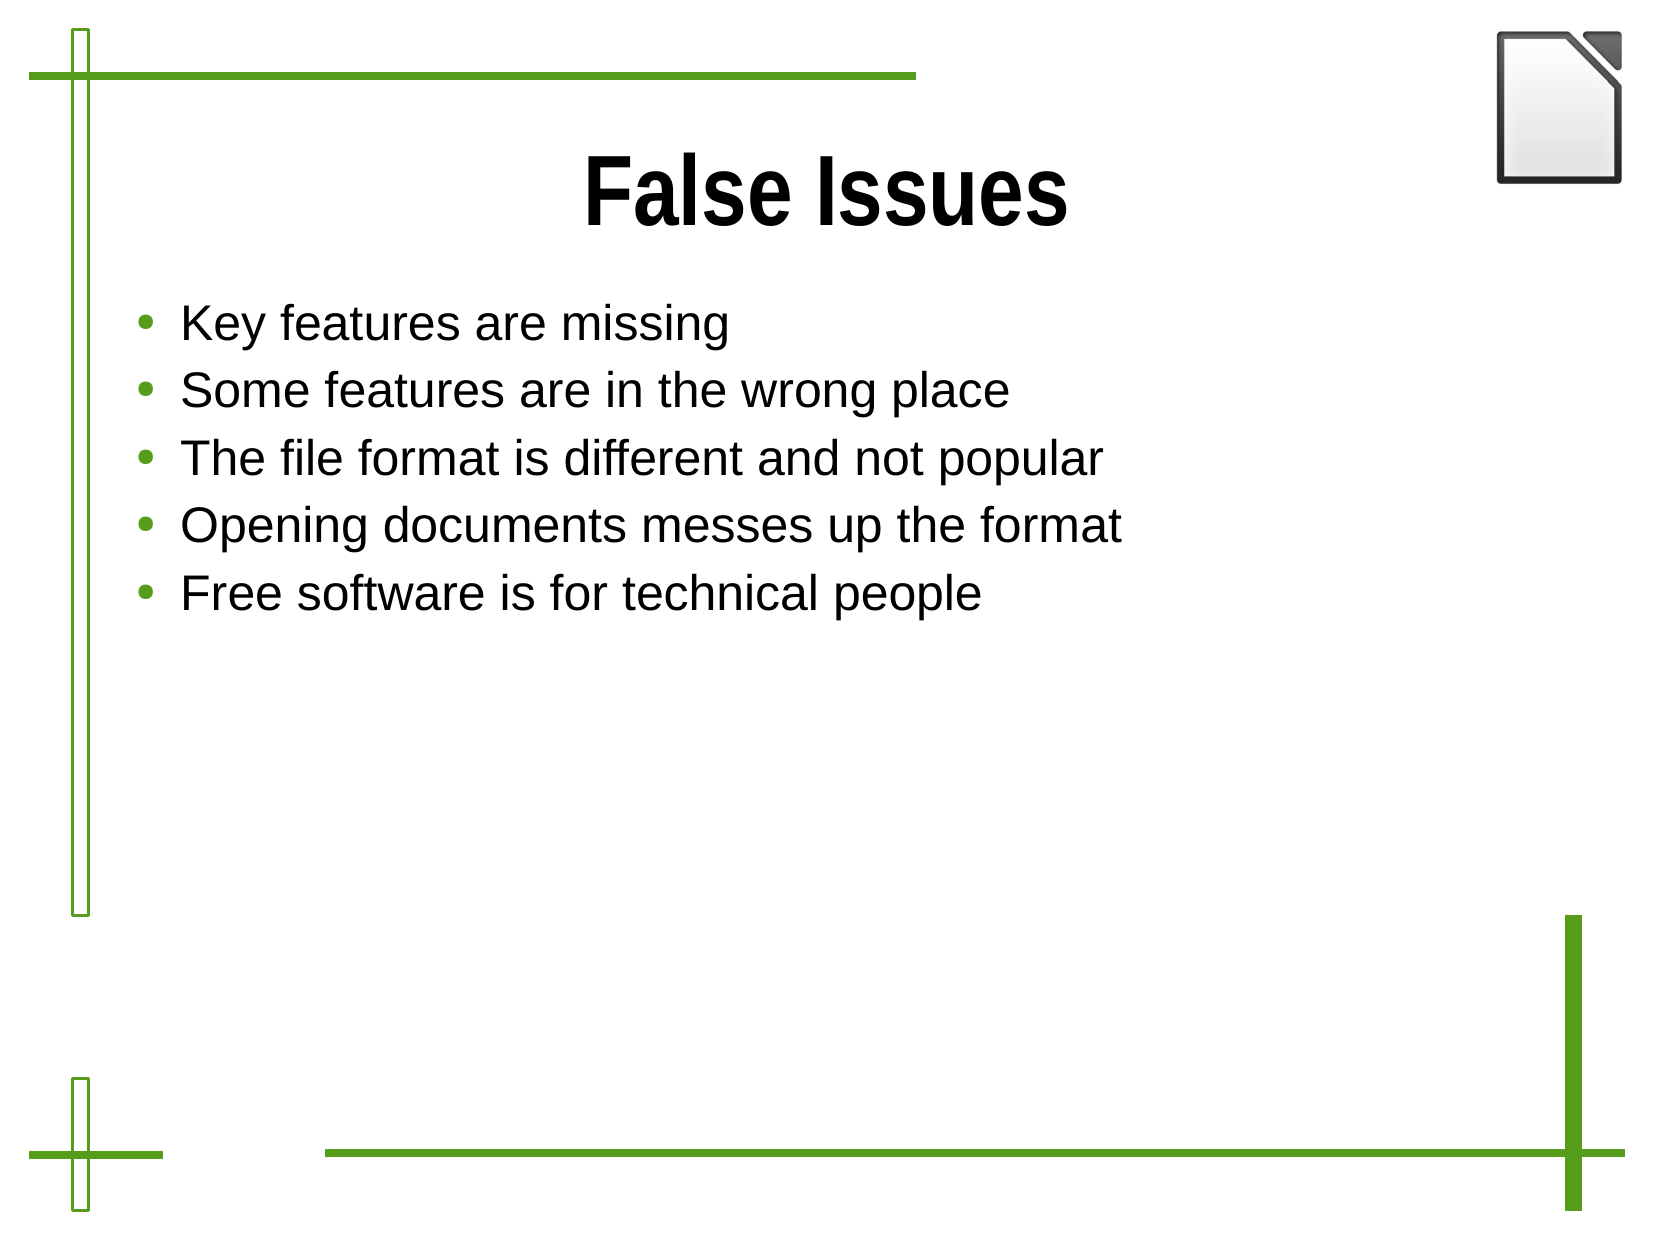

# False Issues
Key features are missing
Some features are in the wrong place
The file format is different and not popular
Opening documents messes up the format
Free software is for technical people